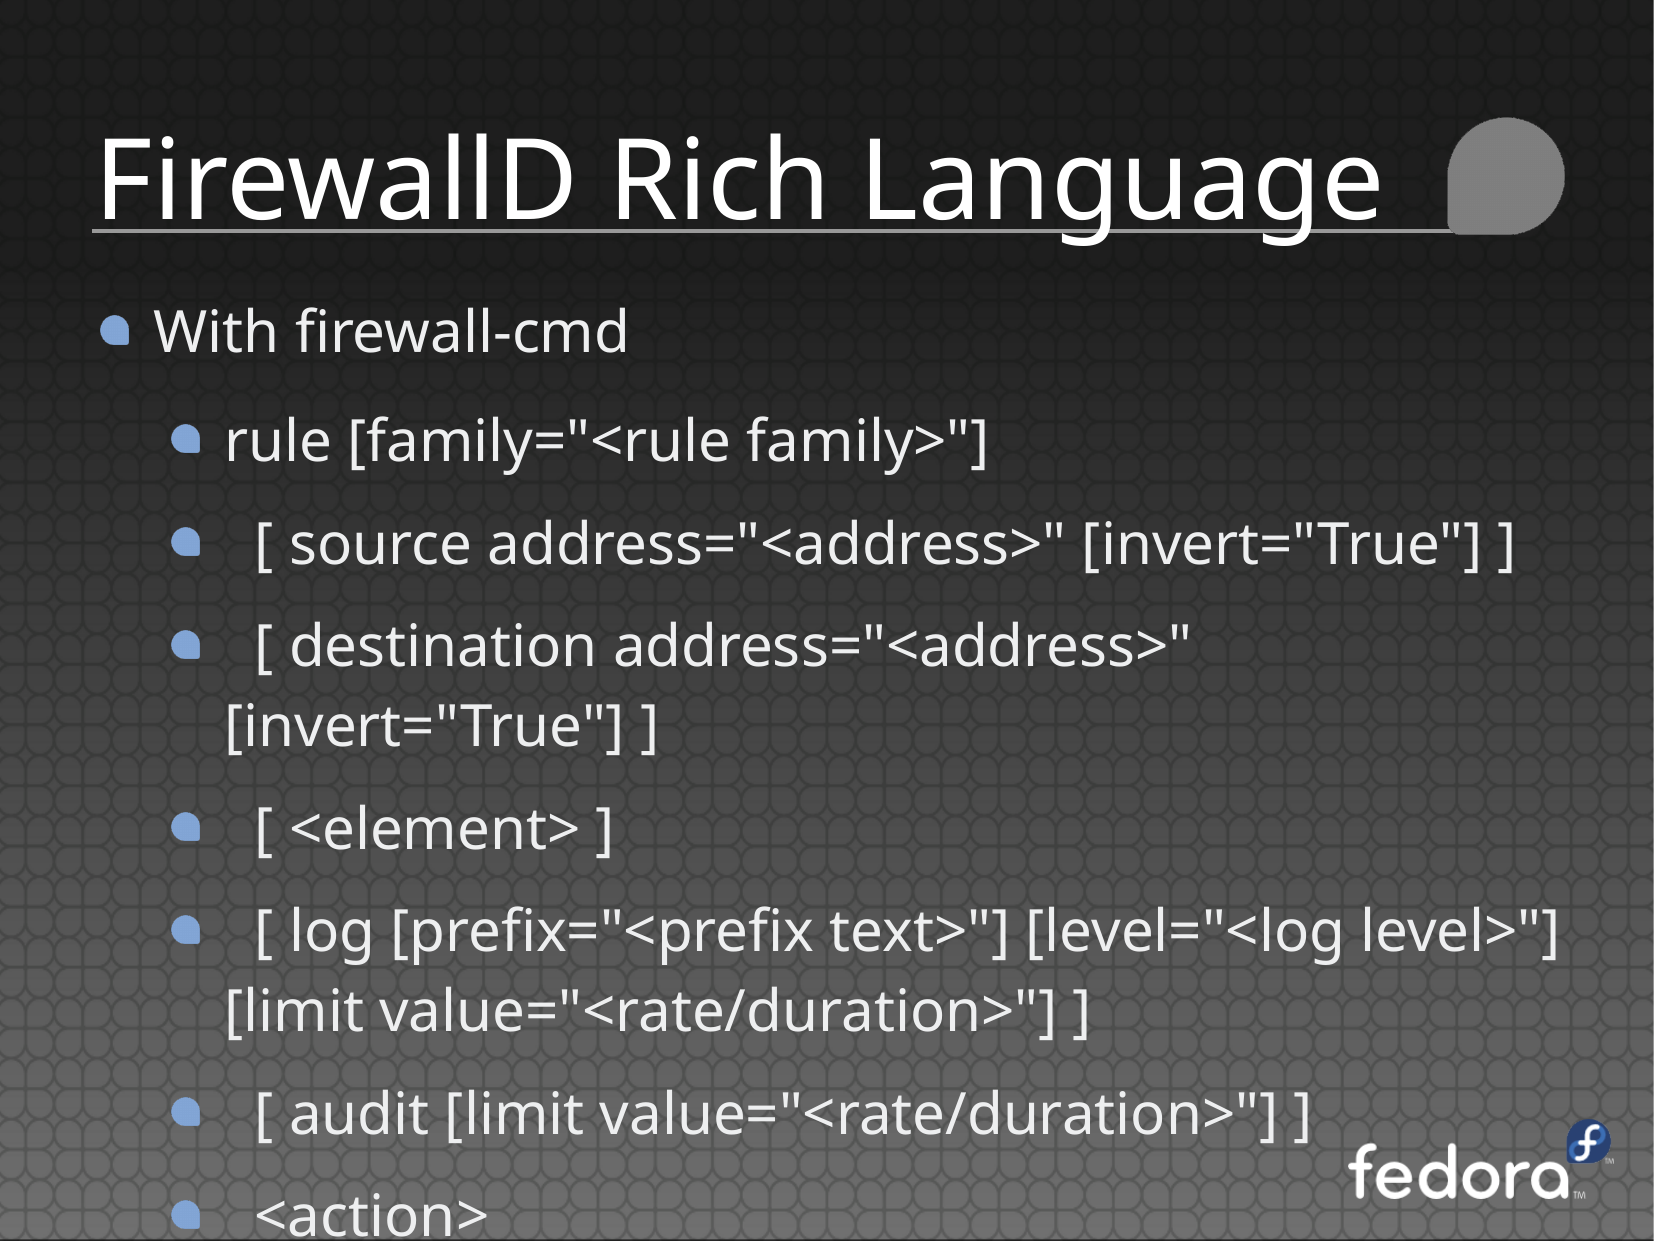

FirewallD Rich Language
# With firewall-cmd
rule [family="<rule family>"]
 [ source address="<address>" [invert="True"] ]
 [ destination address="<address>" [invert="True"] ]
 [ <element> ]
 [ log [prefix="<prefix text>"] [level="<log level>"] [limit value="<rate/duration>"] ]
 [ audit [limit value="<rate/duration>"] ]
 <action>